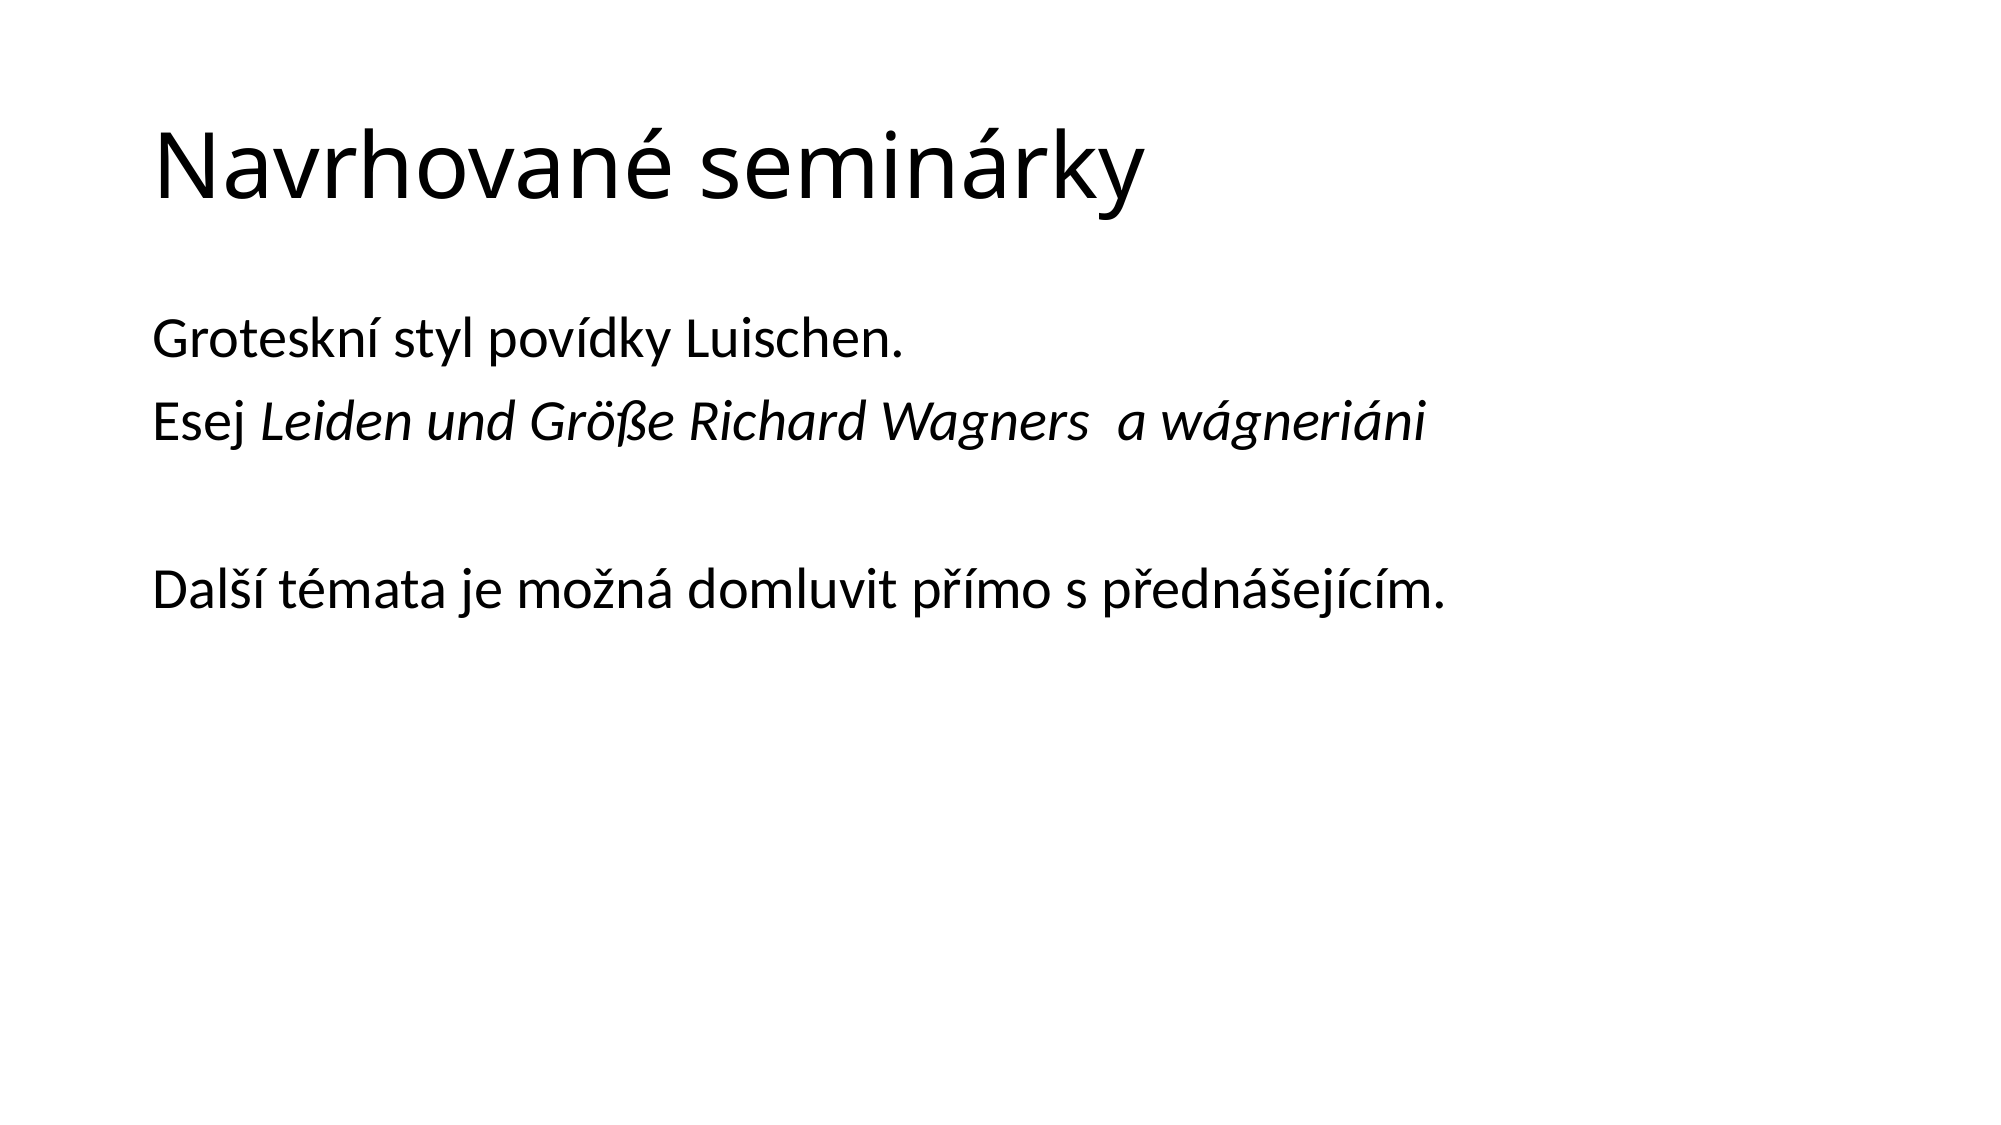

# Navrhované seminárky
Groteskní styl povídky Luischen.
Esej Leiden und Größe Richard Wagners a wágneriáni
Další témata je možná domluvit přímo s přednášejícím.